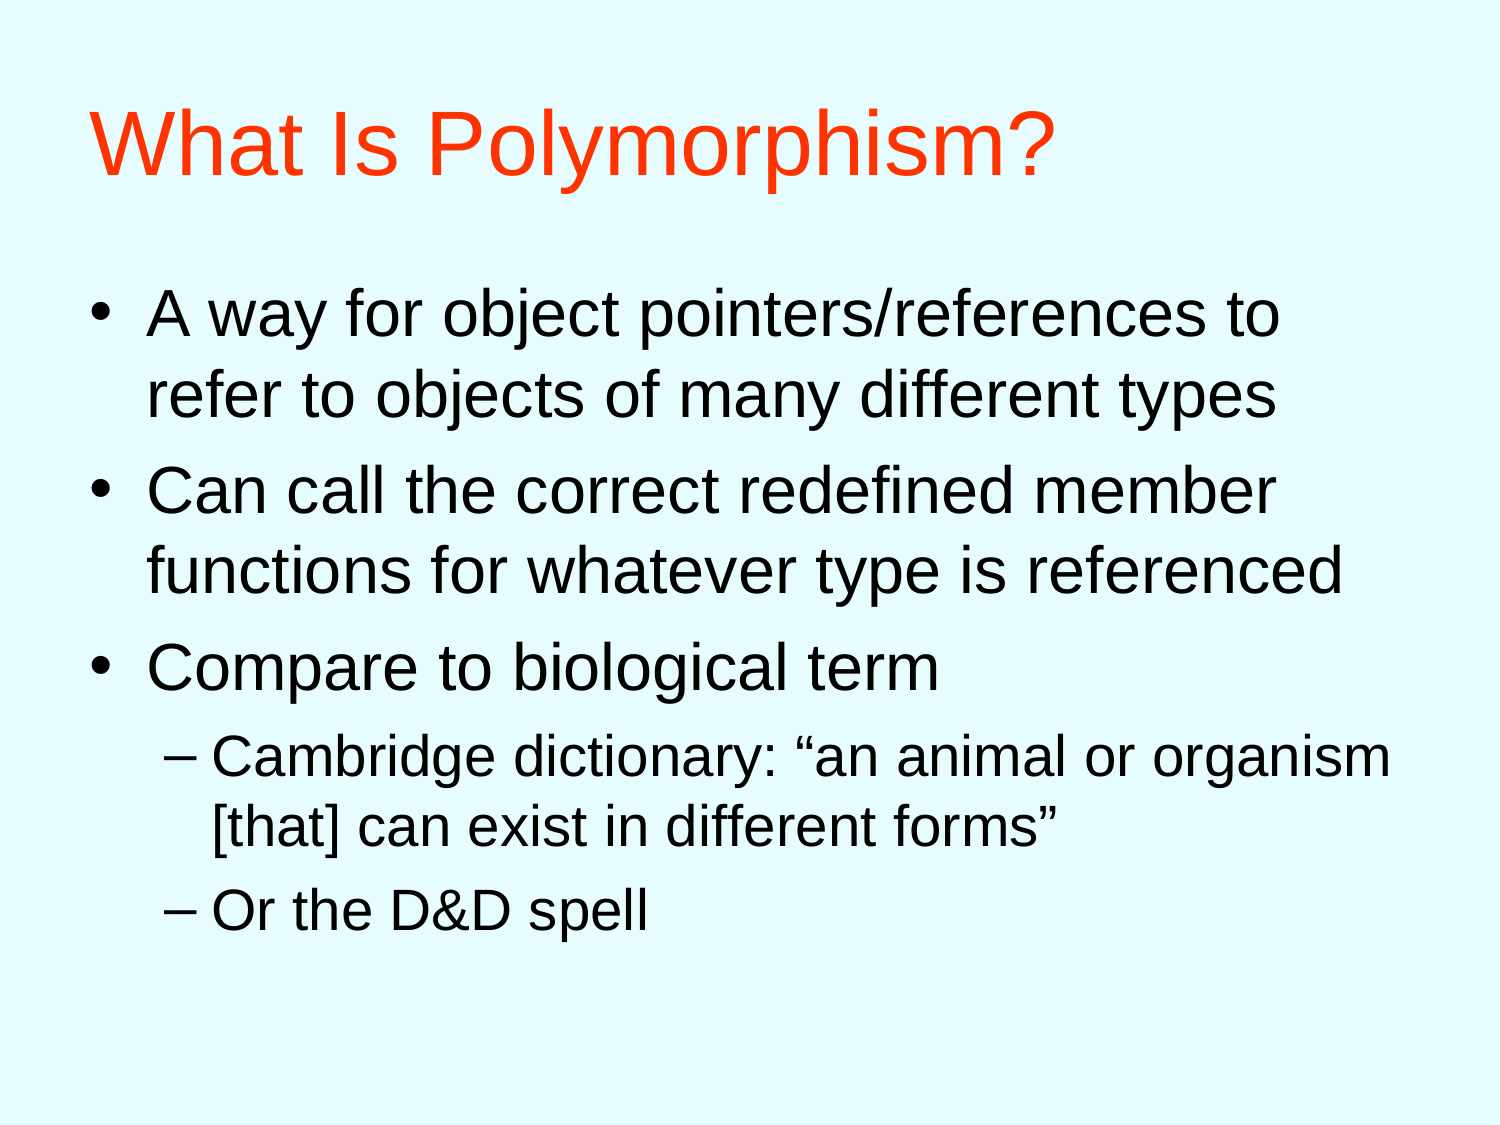

# What Is Polymorphism?
A way for object pointers/references to refer to objects of many different types
Can call the correct redefined member functions for whatever type is referenced
Compare to biological term
Cambridge dictionary: “an animal or organism [that] can exist in different forms”
Or the D&D spell